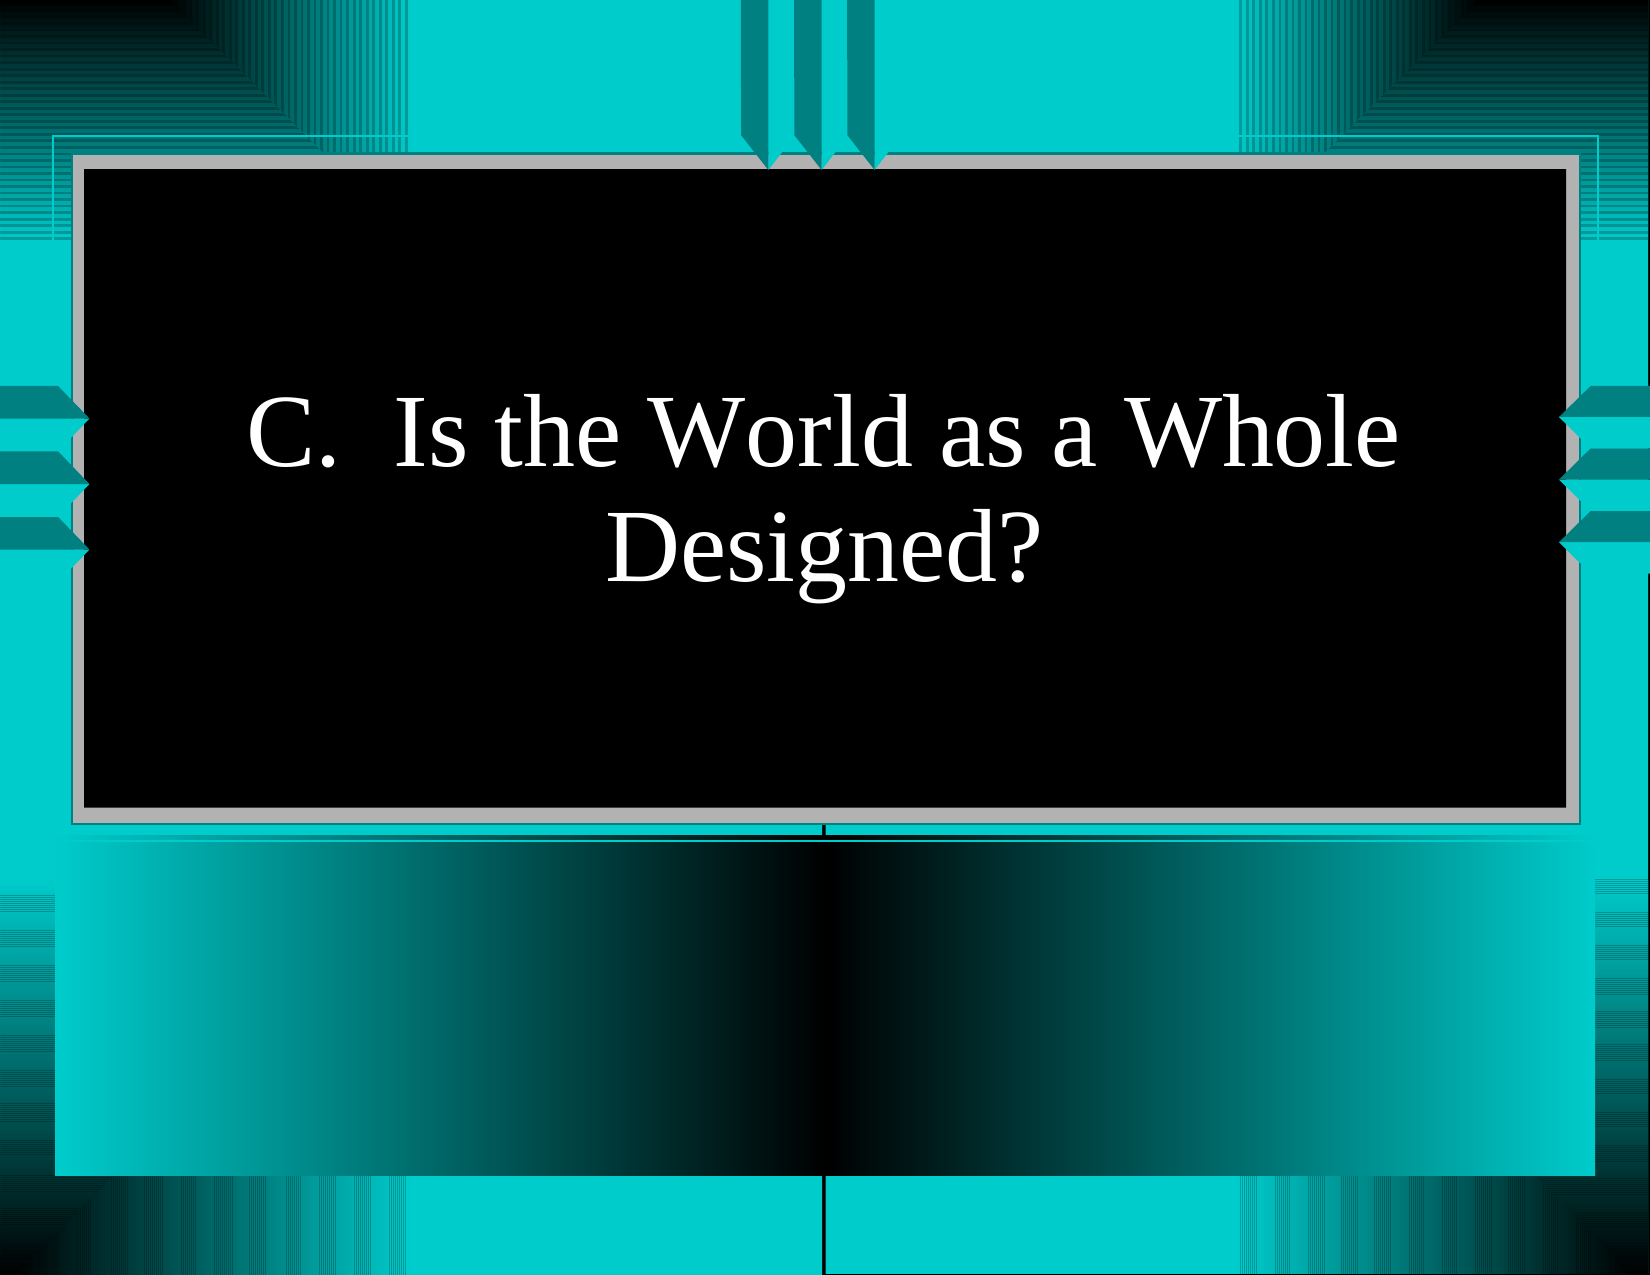

# C. Is the World as a Whole Designed?